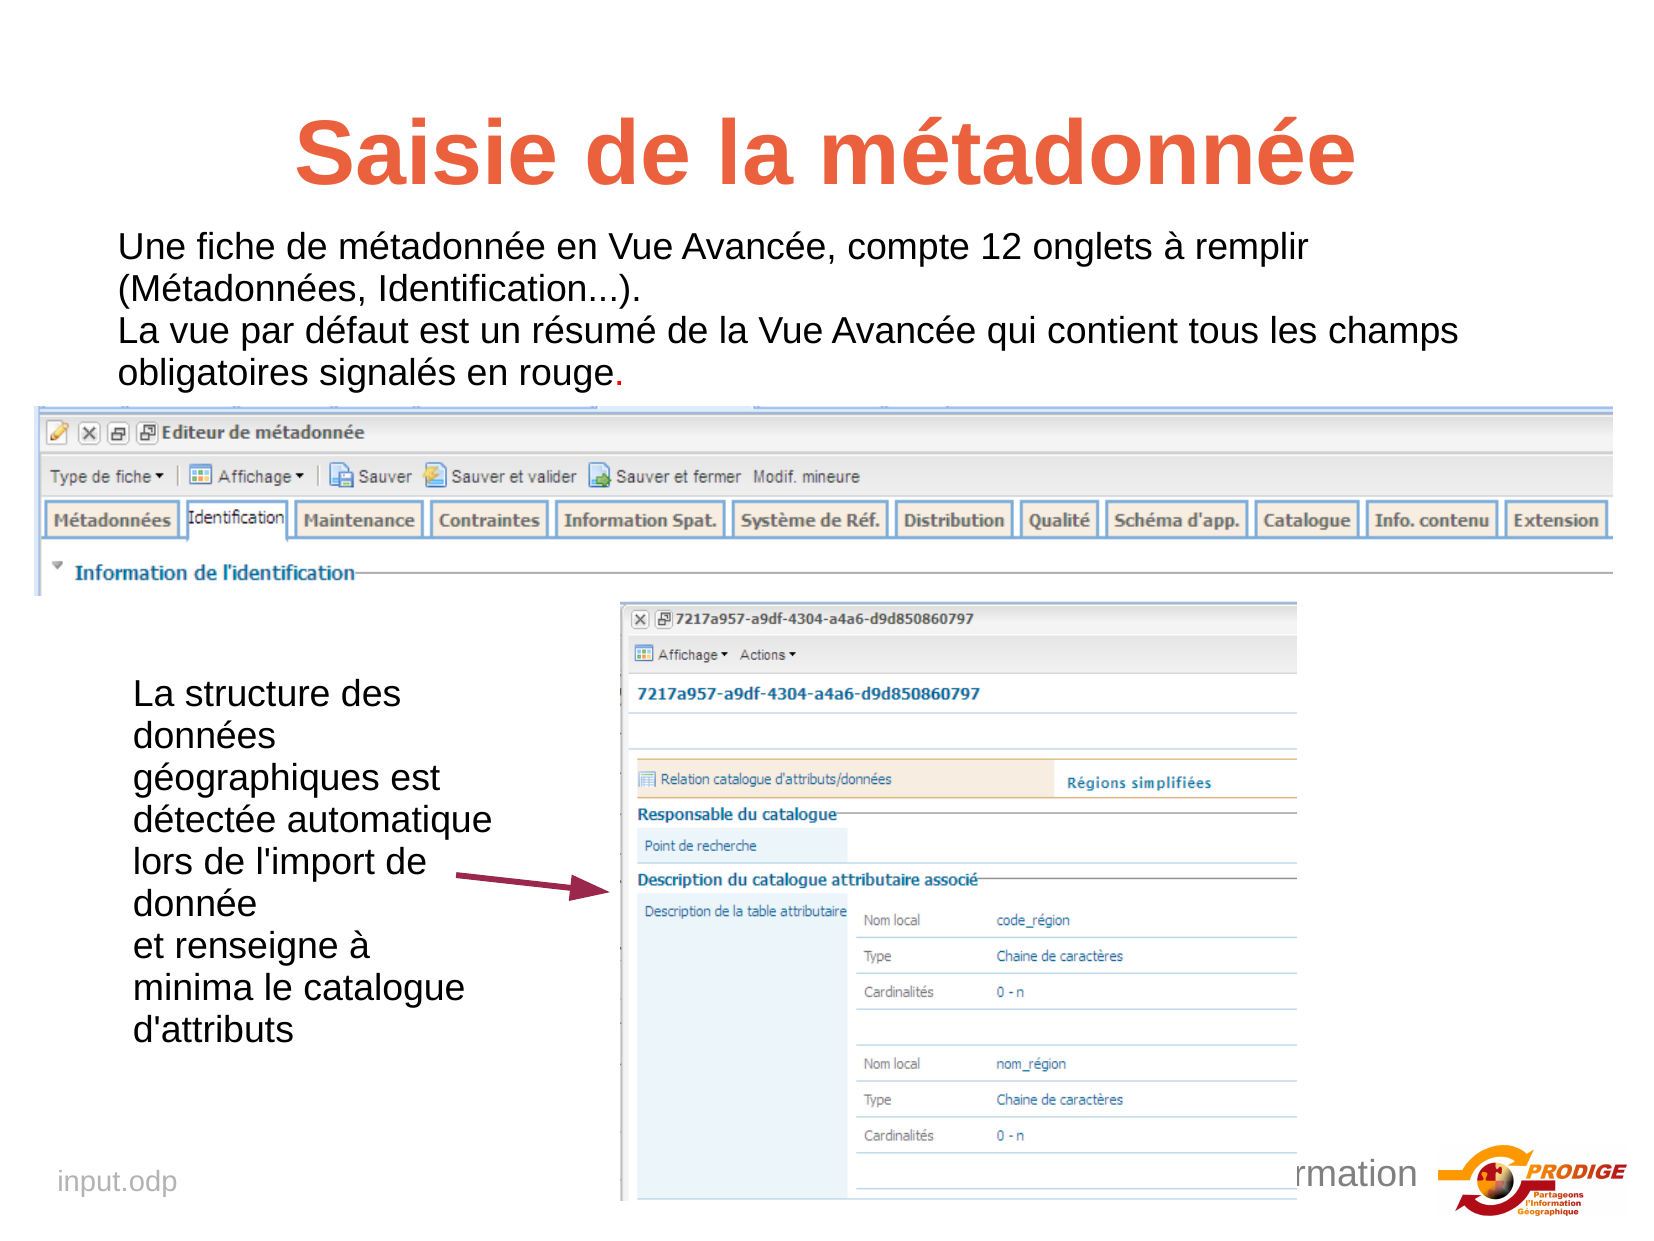

# Saisie de la métadonnée
Une fiche de métadonnée en Vue Avancée, compte 12 onglets à remplir (Métadonnées, Identification...).
La vue par défaut est un résumé de la Vue Avancée qui contient tous les champs obligatoires signalés en rouge.
La structure des données géographiques est
détectée automatique lors de l'import de donnée
et renseigne à minima le catalogue d'attributs